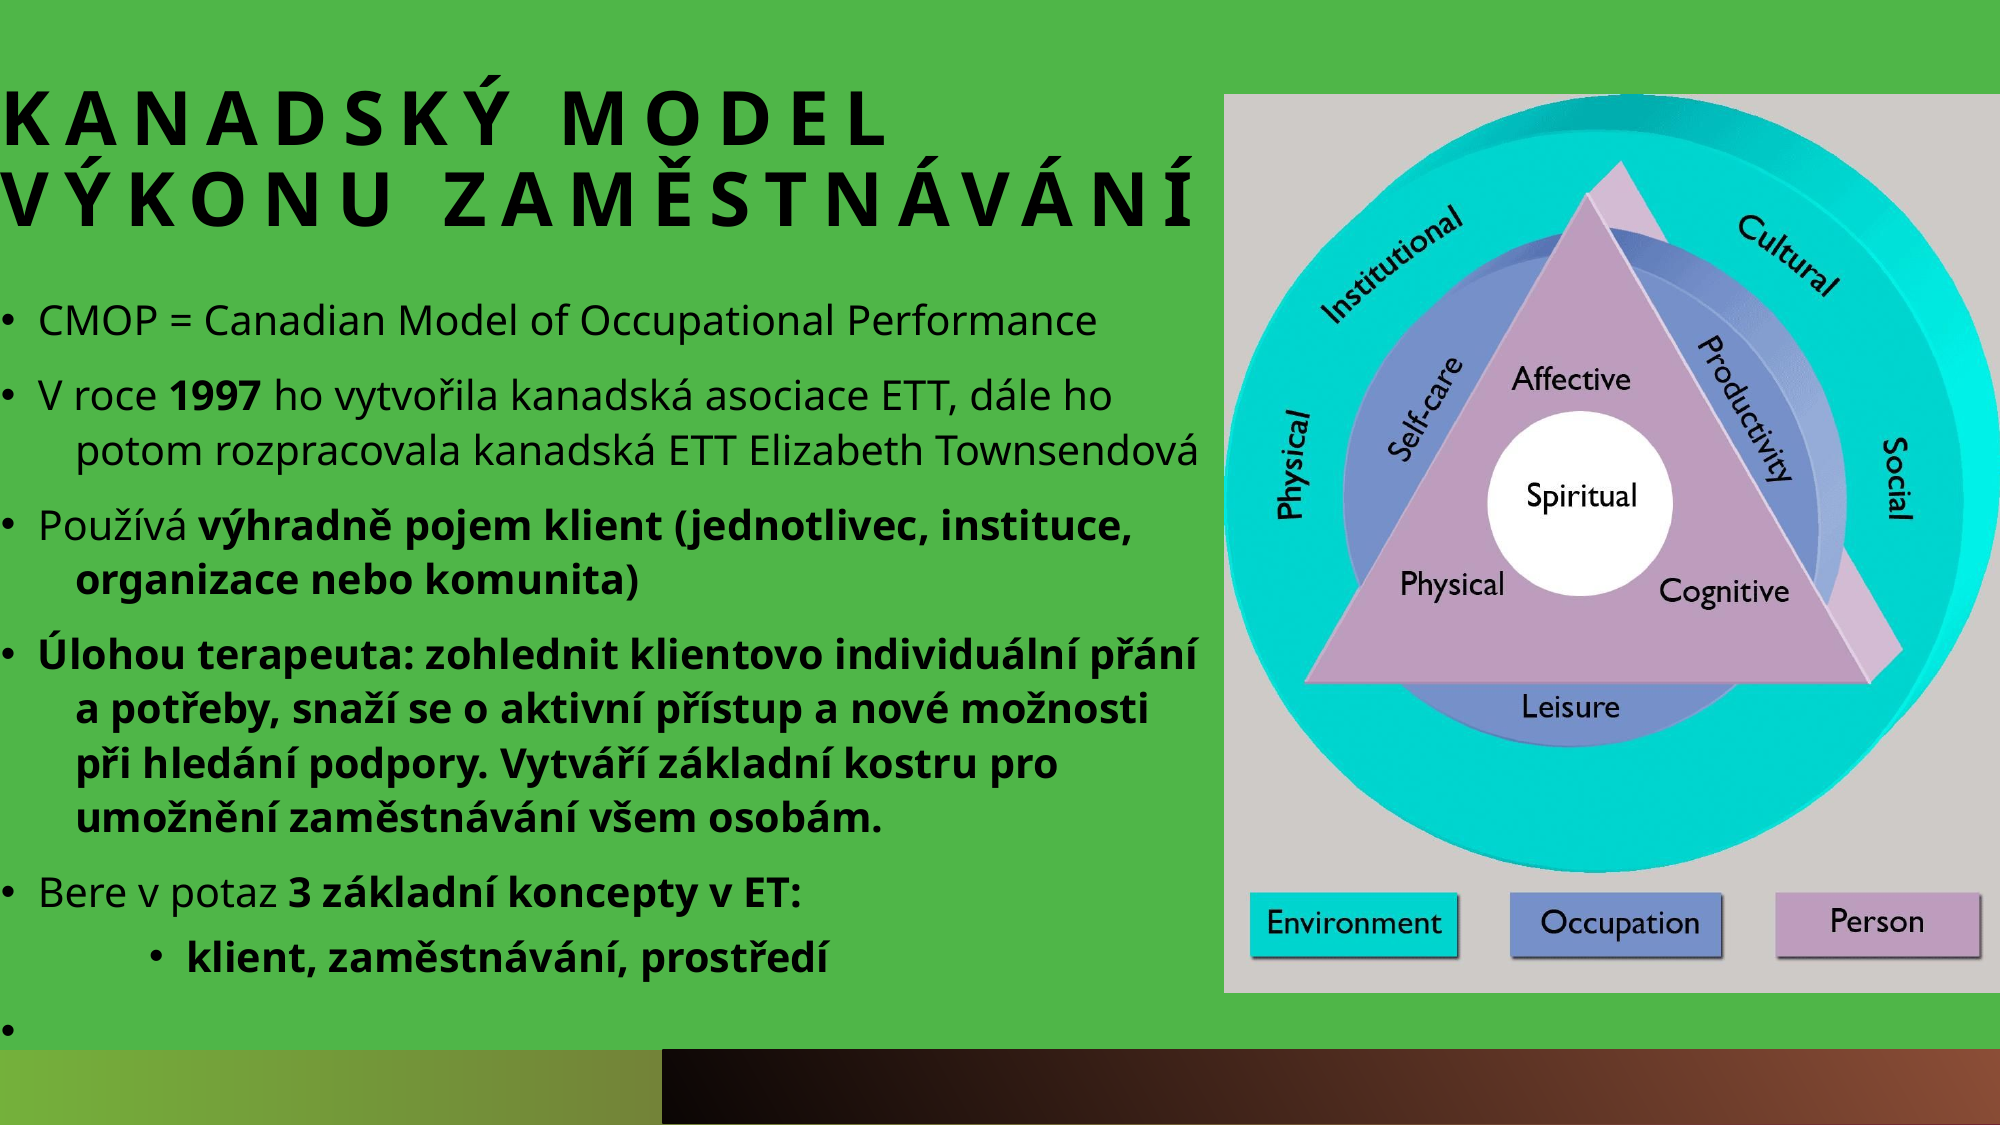

# Kanadský model výkonu zaměstnávání
CMOP = Canadian Model of Occupational Performance
V roce 1997 ho vytvořila kanadská asociace ETT, dále ho potom rozpracovala kanadská ETT Elizabeth Townsendová
Používá výhradně pojem klient (jednotlivec, instituce, organizace nebo komunita)
Úlohou terapeuta: zohlednit klientovo individuální přání a potřeby, snaží se o aktivní přístup a nové možnosti při hledání podpory. Vytváří základní kostru pro umožnění zaměstnávání všem osobám.
Bere v potaz 3 základní koncepty v ET:
klient, zaměstnávání, prostředí